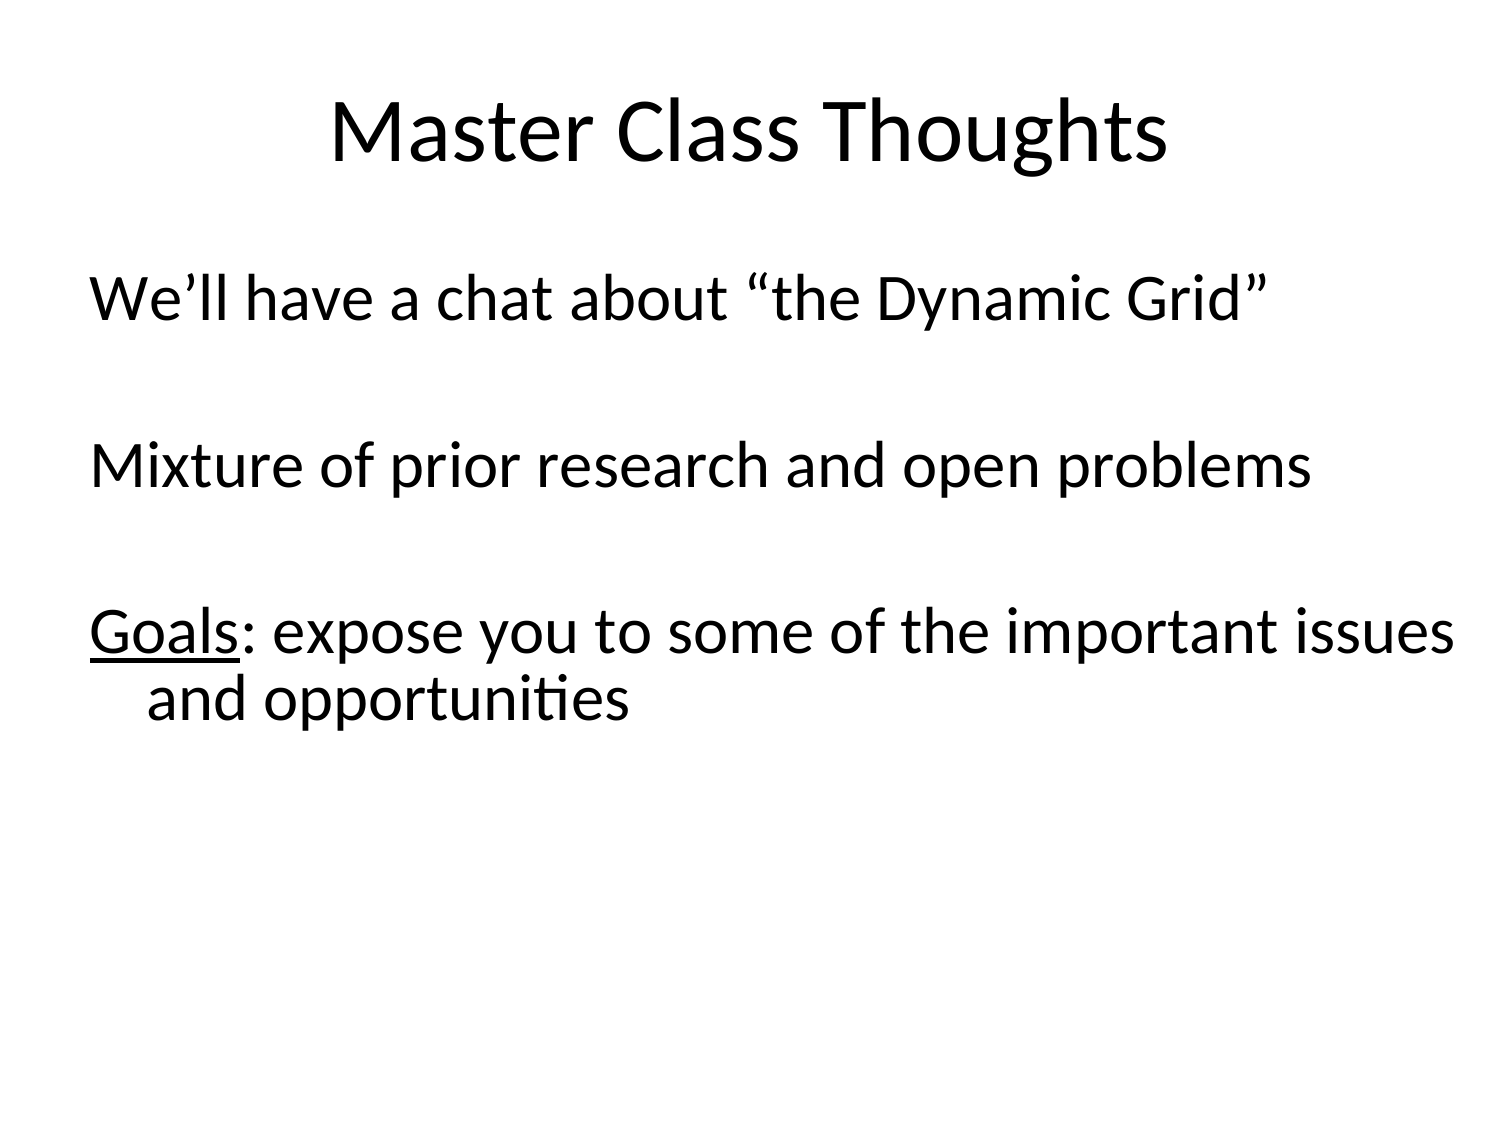

# Master Class Thoughts
We’ll have a chat about “the Dynamic Grid”
Mixture of prior research and open problems
Goals: expose you to some of the important issues and opportunities